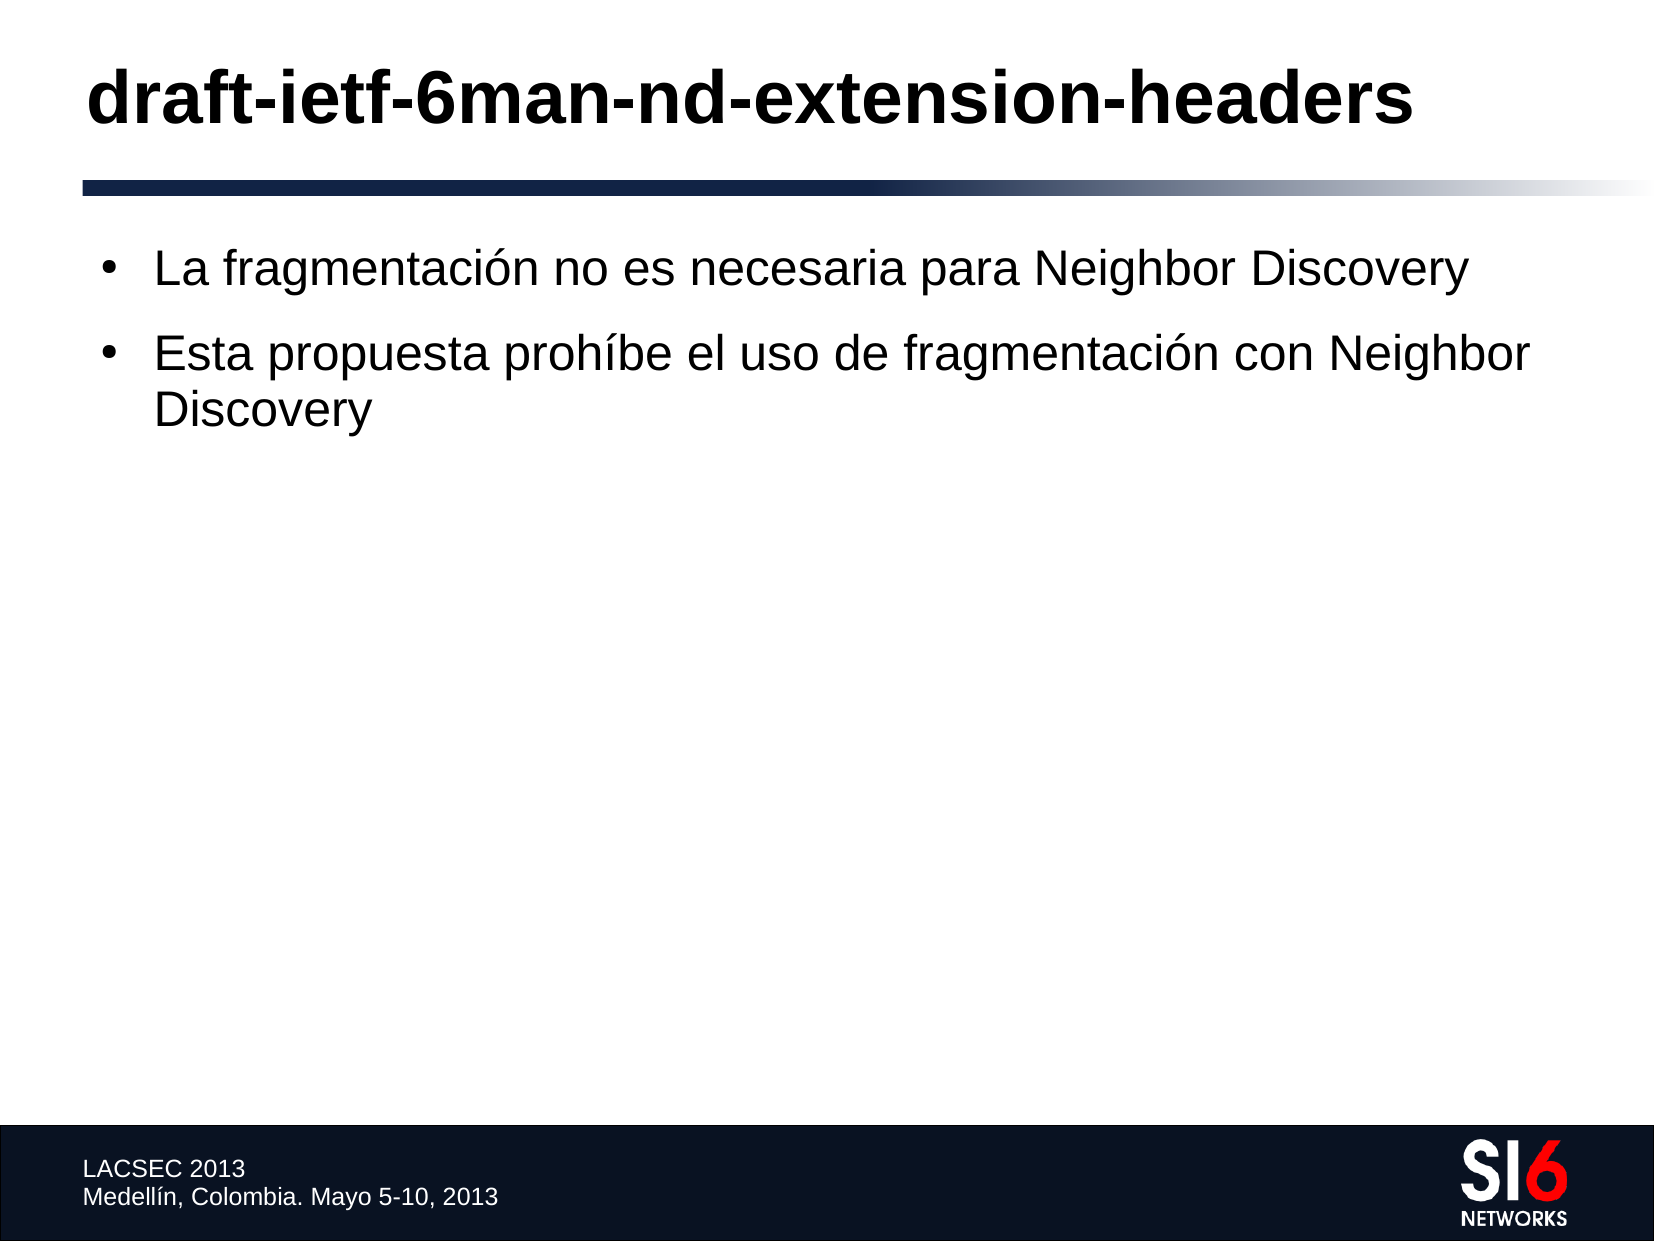

# draft-ietf-6man-nd-extension-headers
La fragmentación no es necesaria para Neighbor Discovery
Esta propuesta prohíbe el uso de fragmentación con Neighbor Discovery